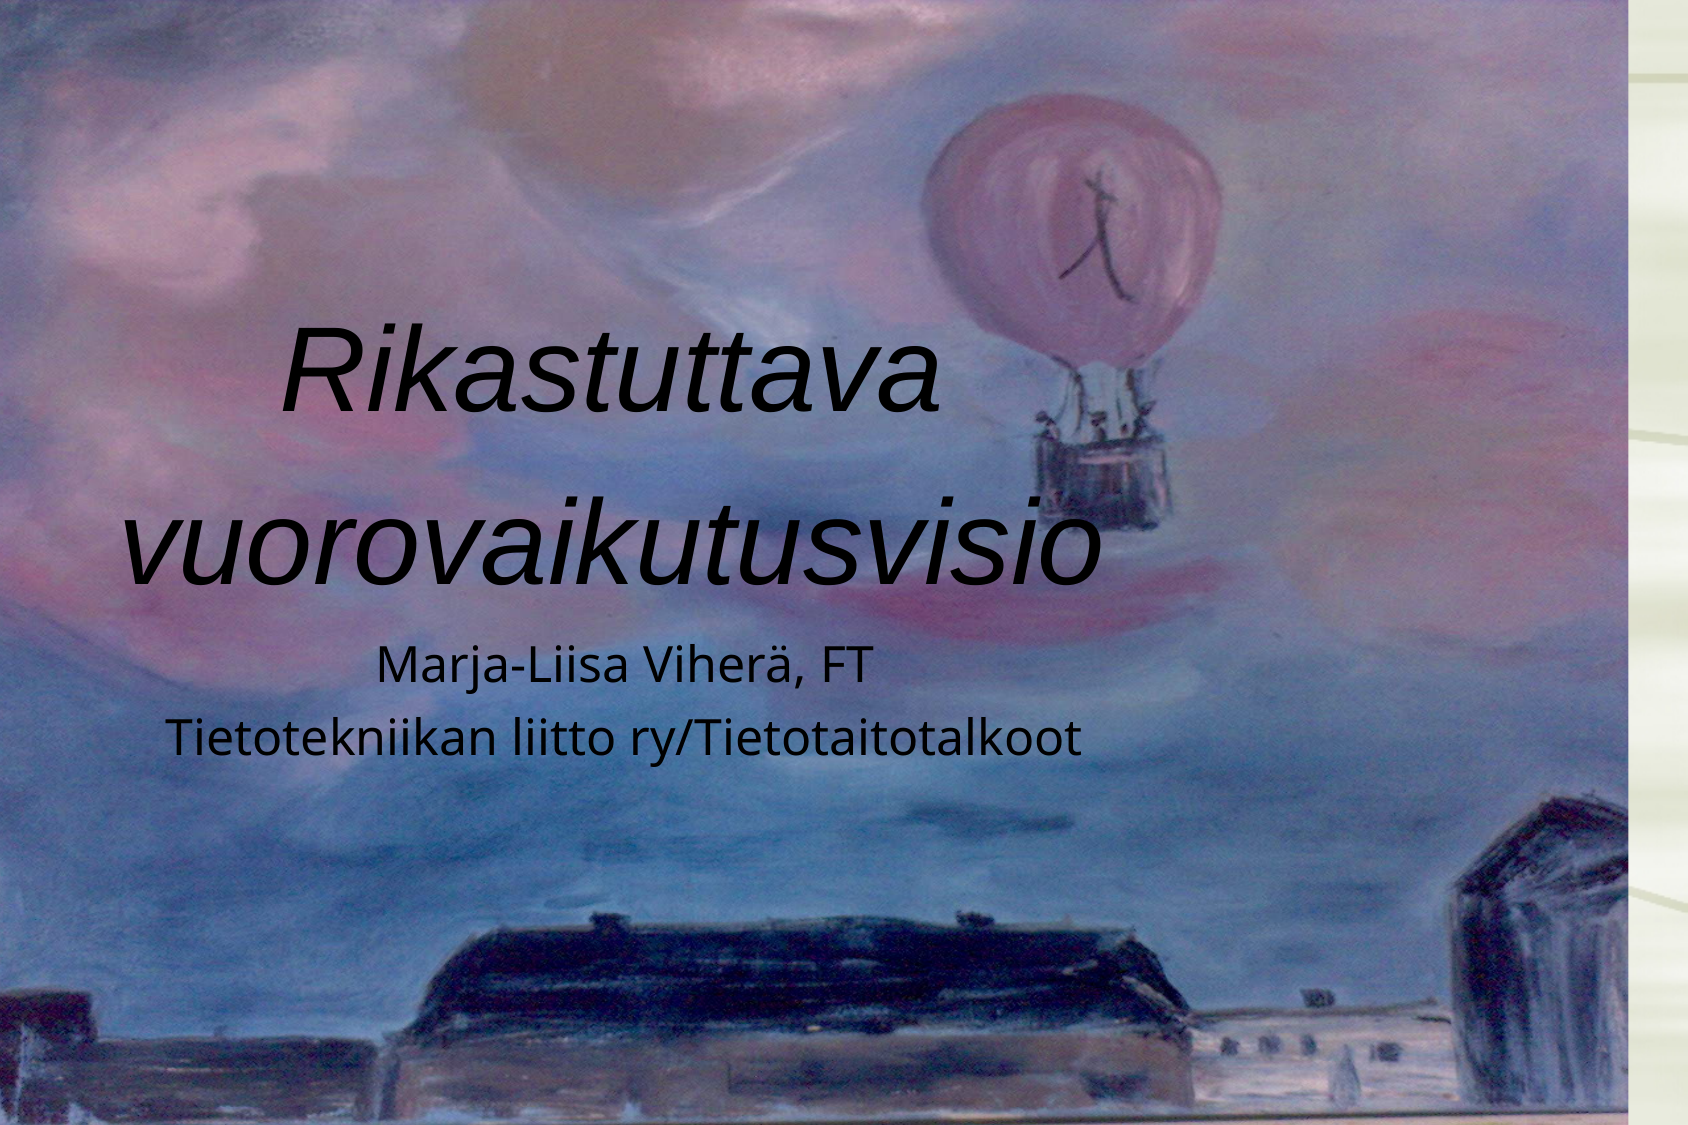

# Rikastuttava vuorovaikutusvisio
Marja-Liisa Viherä, FT
Tietotekniikan liitto ry/Tietotaitotalkoot